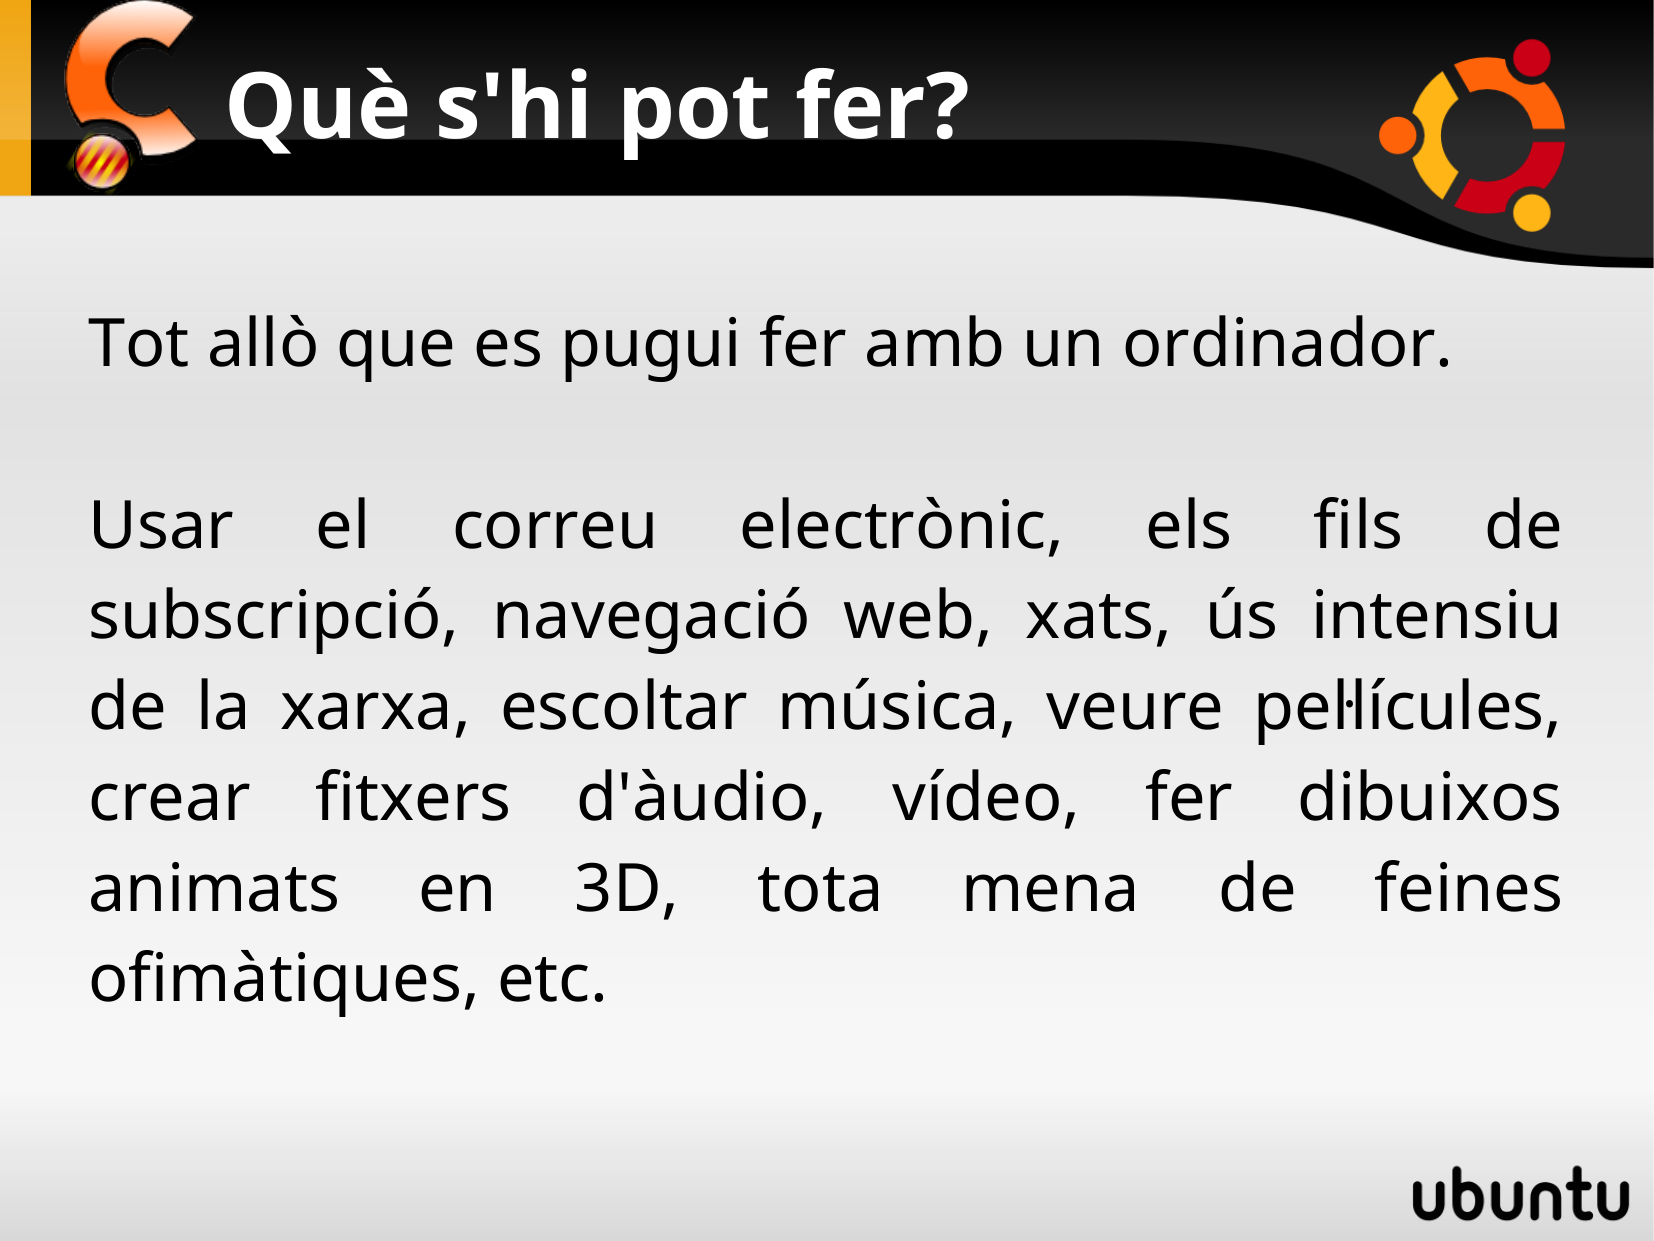

# Què s'hi pot fer?
Tot allò que es pugui fer amb un ordinador.
Usar el correu electrònic, els fils de subscripció, navegació web, xats, ús intensiu de la xarxa, escoltar música, veure pel·lícules, crear fitxers d'àudio, vídeo, fer dibuixos animats en 3D, tota mena de feines ofimàtiques, etc.